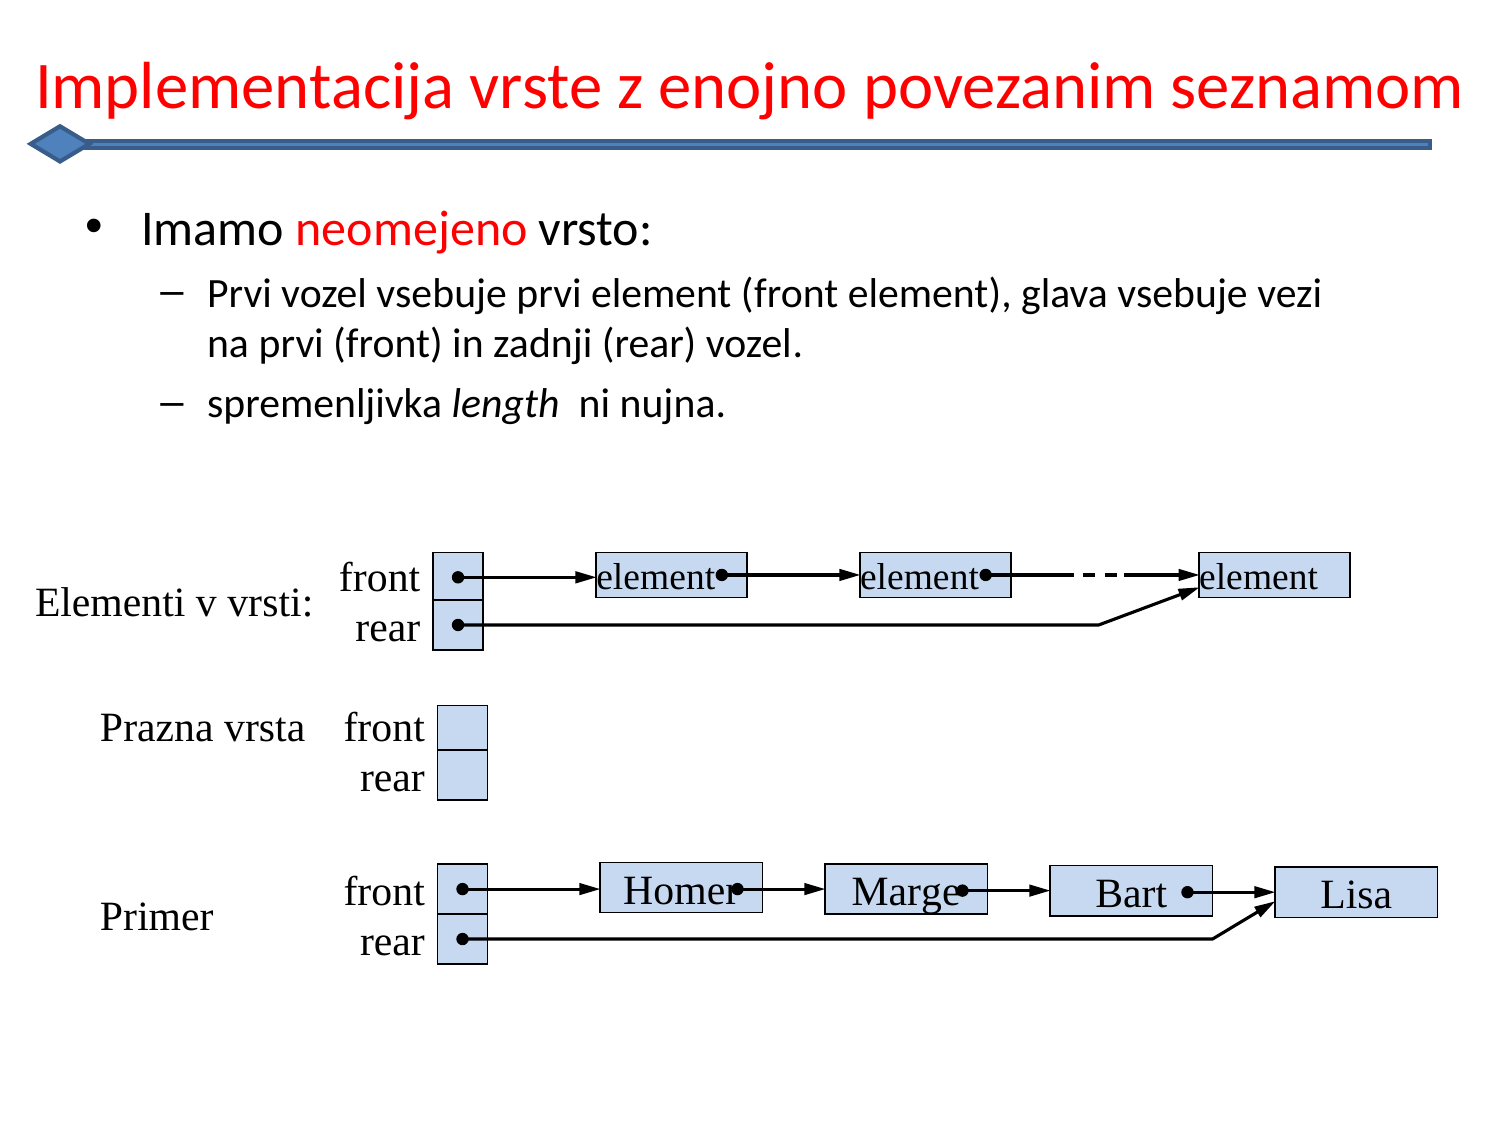

# Implementacija vrste z enojno povezanim seznamom
Imamo neomejeno vrsto:
Prvi vozel vsebuje prvi element (front element), glava vsebuje vezi na prvi (front) in zadnji (rear) vozel.
spremenljivka length ni nujna.
front
element
element
element
Elementi v vrsti:
rear
Prazna vrsta
front
rear
Homer
front
Marge
Bart
Lisa
Primer
rear